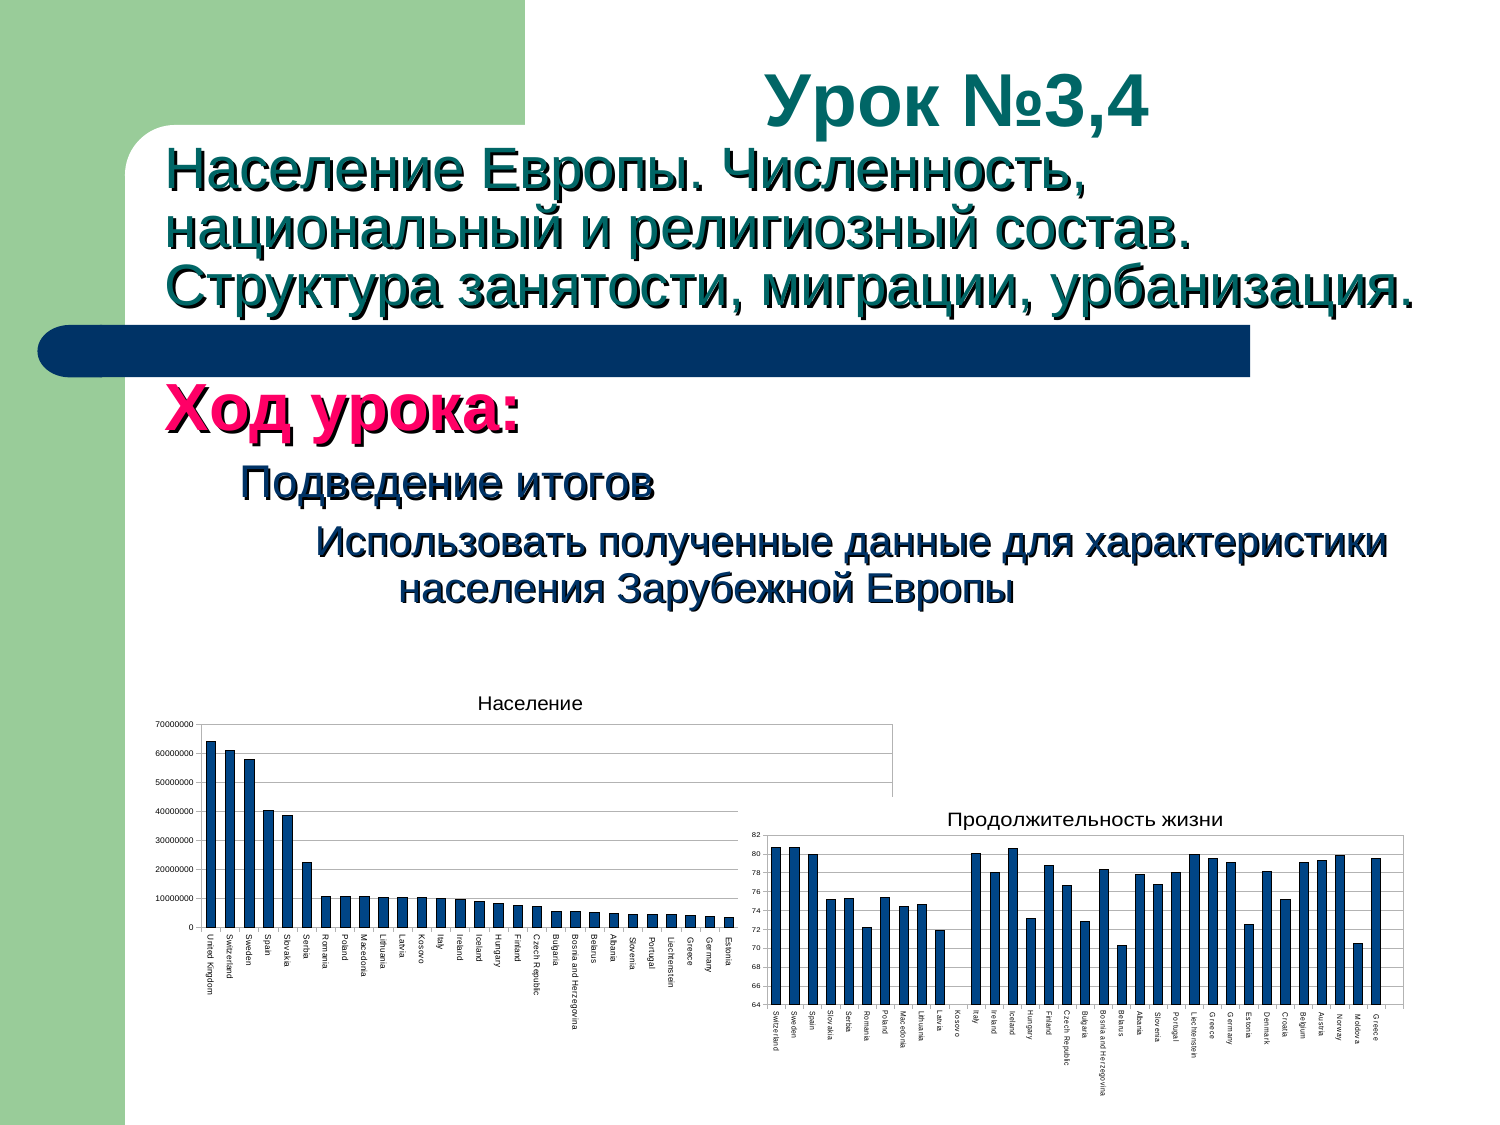

Урок №3,4
Население Европы. Численность, национальный и религиозный состав. Структура занятости, миграции, урбанизация.
# Ход урока:
Подведение итогов
Использовать полученные данные для характеристики населения Зарубежной Европы
### Chart: Население
| Category | 64057792 |
|---|---|
| United Kingdom | 64057792.0 |
| Switzerland | 60943912.0 |
| Sweden | 58145320.0 |
| Spain | 40491052.0 |
| Slovakia | 38500696.0 |
| Serbia | 22246862.0 |
| Romania | 10722816.0 |
| Poland | 10722816.0 |
| Macedonia | 10676910.0 |
| Lithuania | 10403951.0 |
| Latvia | 10220911.0 |
| Kosovo | 10159046.0 |
| Italy | 9930915.0 |
| Ireland | 9685768.0 |
| Iceland | 9045389.0 |
| Hungary | 8205533.0 |
| Finland | 7581520.0 |
| Czech Republic | 7262675.0 |
| Bulgaria | 5484723.0 |
| Bosnia and Herzegovina | 5455407.0 |
| Belarus | 5244749.0 |
| Albania | 4644457.0 |
|  Slovenia | 4590310.0 |
|  Portugal | 4491543.0 |
|  Liechtenstein | 4324450.0 |
|  Greece | 4156119.0 |
| Germany | 3619778.0 |
|  Estonia | 3565205.0 |
|  Denmark | 2245423.0 |
|  Croatia | 2126708.0 |
|  Belgium | 2061315.0 |
|  Austria | 2007711.0 |
|   Norway | 1307605.0 |
|   Moldova | 304367.0 |
|   Greece | 34498.0 |
| None | None |
### Chart: Продолжительность жизни
| Category | 78,85 |
|---|---|
| Switzerland | 80.74 |
| Sweden | 80.74 |
| Spain | 79.92 |
| Slovakia | 75.17 |
| Serbia | 75.29 |
| Romania | 72.18 |
| Poland | 75.41 |
| Macedonia | 74.45 |
| Lithuania | 74.67 |
| Latvia | 71.88 |
| Kosovo | None |
| Italy | 80.07 |
| Ireland | 78.07 |
| Iceland | 80.55 |
| Hungary | 73.18 |
| Finland | 78.82 |
| Czech Republic | 76.62 |
| Bulgaria | 72.83 |
| Bosnia and Herzegovina | 78.33 |
| Belarus | 70.34 |
| Albania | 77.78 |
|  Slovenia | 76.73 |
|  Portugal | 78.04 |
|  Liechtenstein | 79.95 |
|  Greece | 79.52 |
| Germany | 79.1 |
|  Estonia | 72.56 |
|  Denmark | 78.13 |
|  Croatia | 75.13 |
|  Belgium | 79.07 |
|  Austria | 79.36 |
|   Norway | 79.81 |
|   Moldova | 70.5 |
|   Greece | 79.52 |
| None | None |